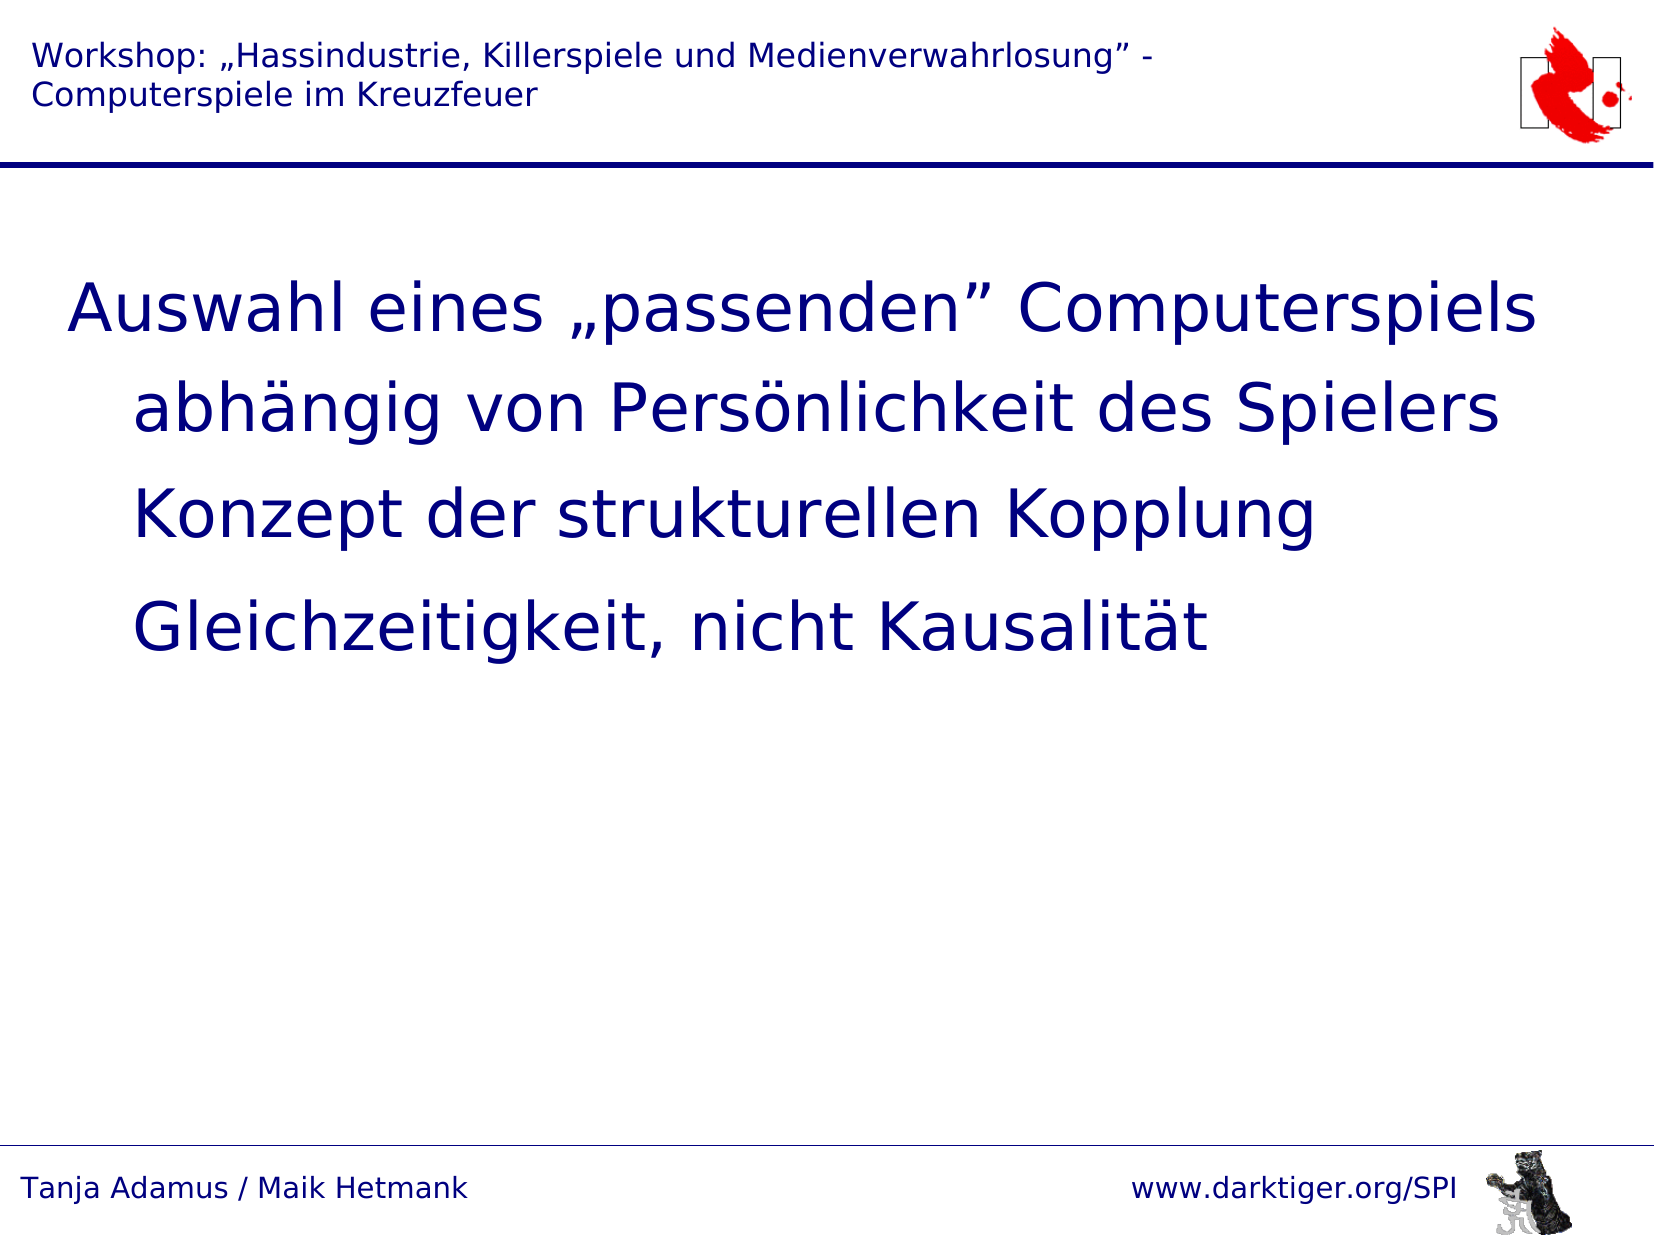

Workshop: „Hassindustrie, Killerspiele und Medienverwahrlosung” - Computerspiele im Kreuzfeuer
Auswahl eines „passenden” Computerspiels
abhängig von Persönlichkeit des Spielers
Konzept der strukturellen Kopplung
Gleichzeitigkeit, nicht Kausalität